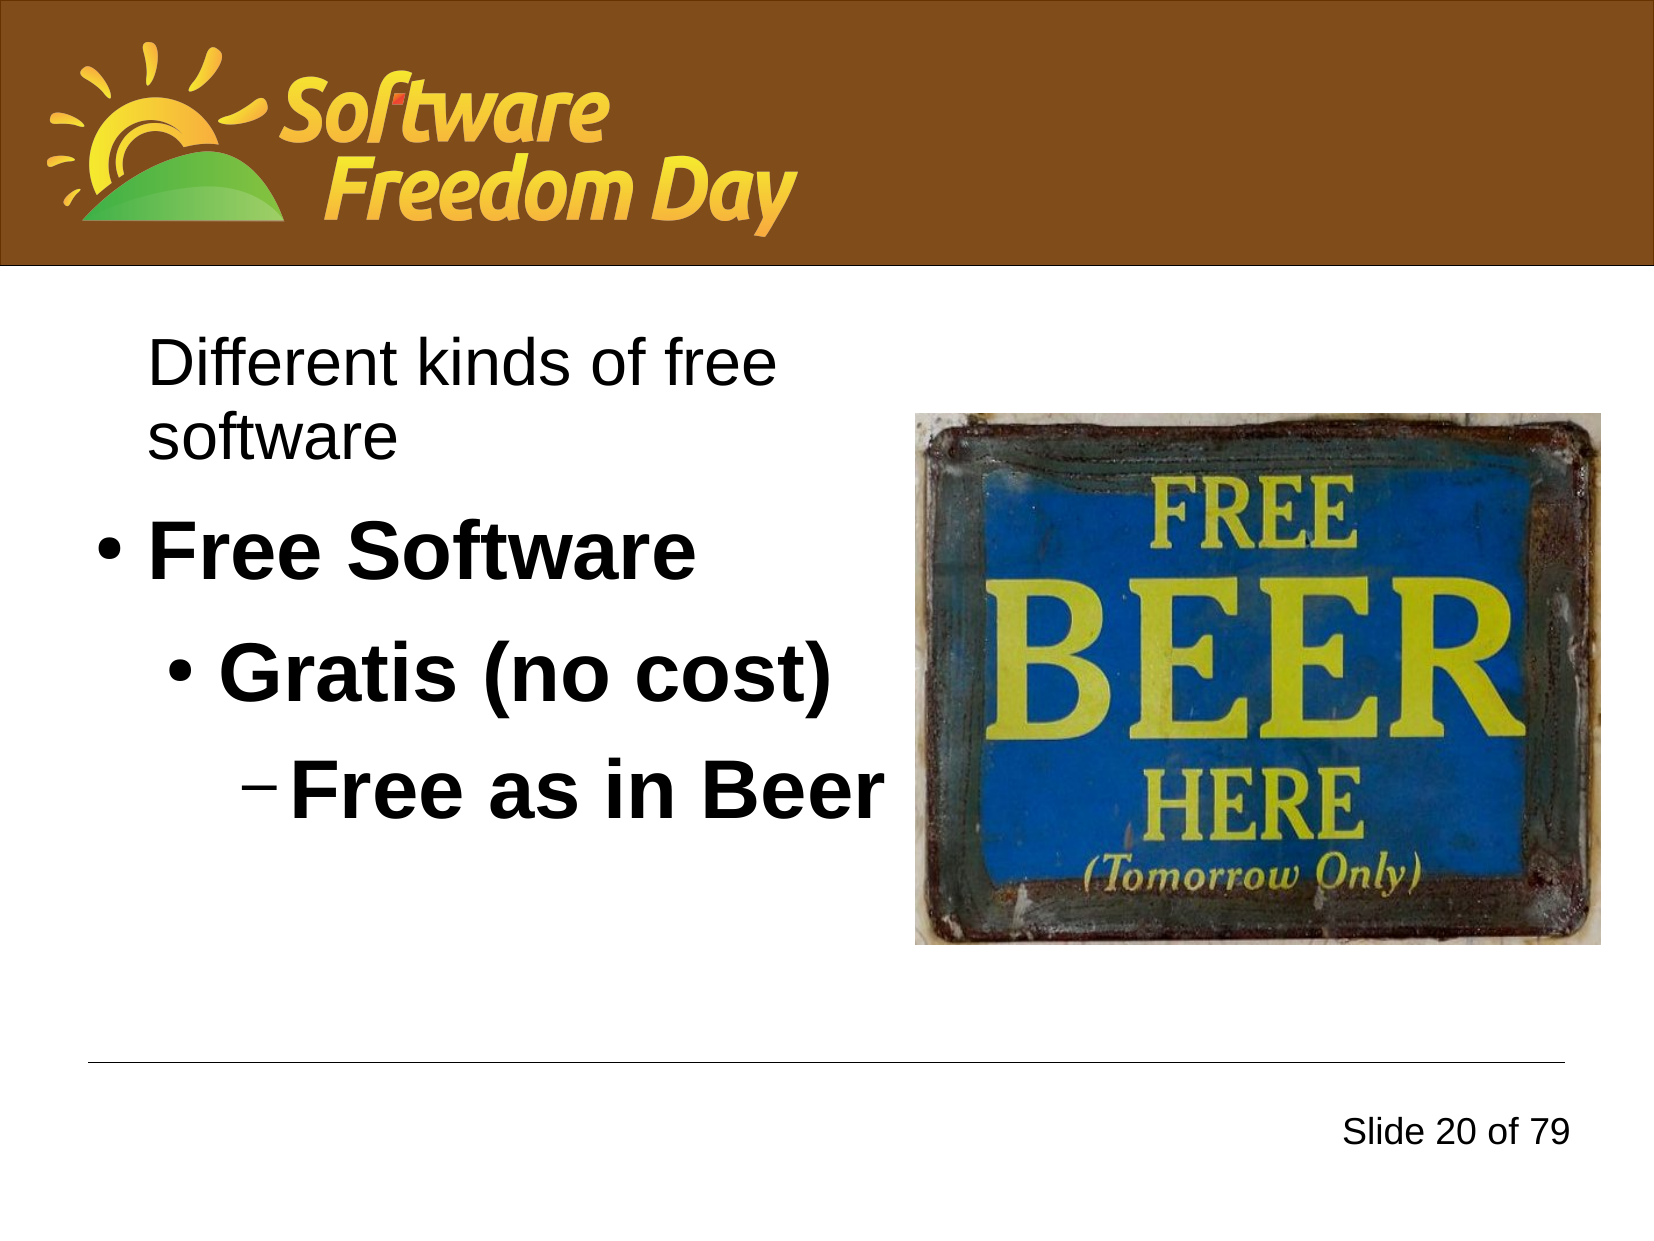

#
Different kinds of free software
Free Software
Gratis (no cost)
Free as in Beer
20